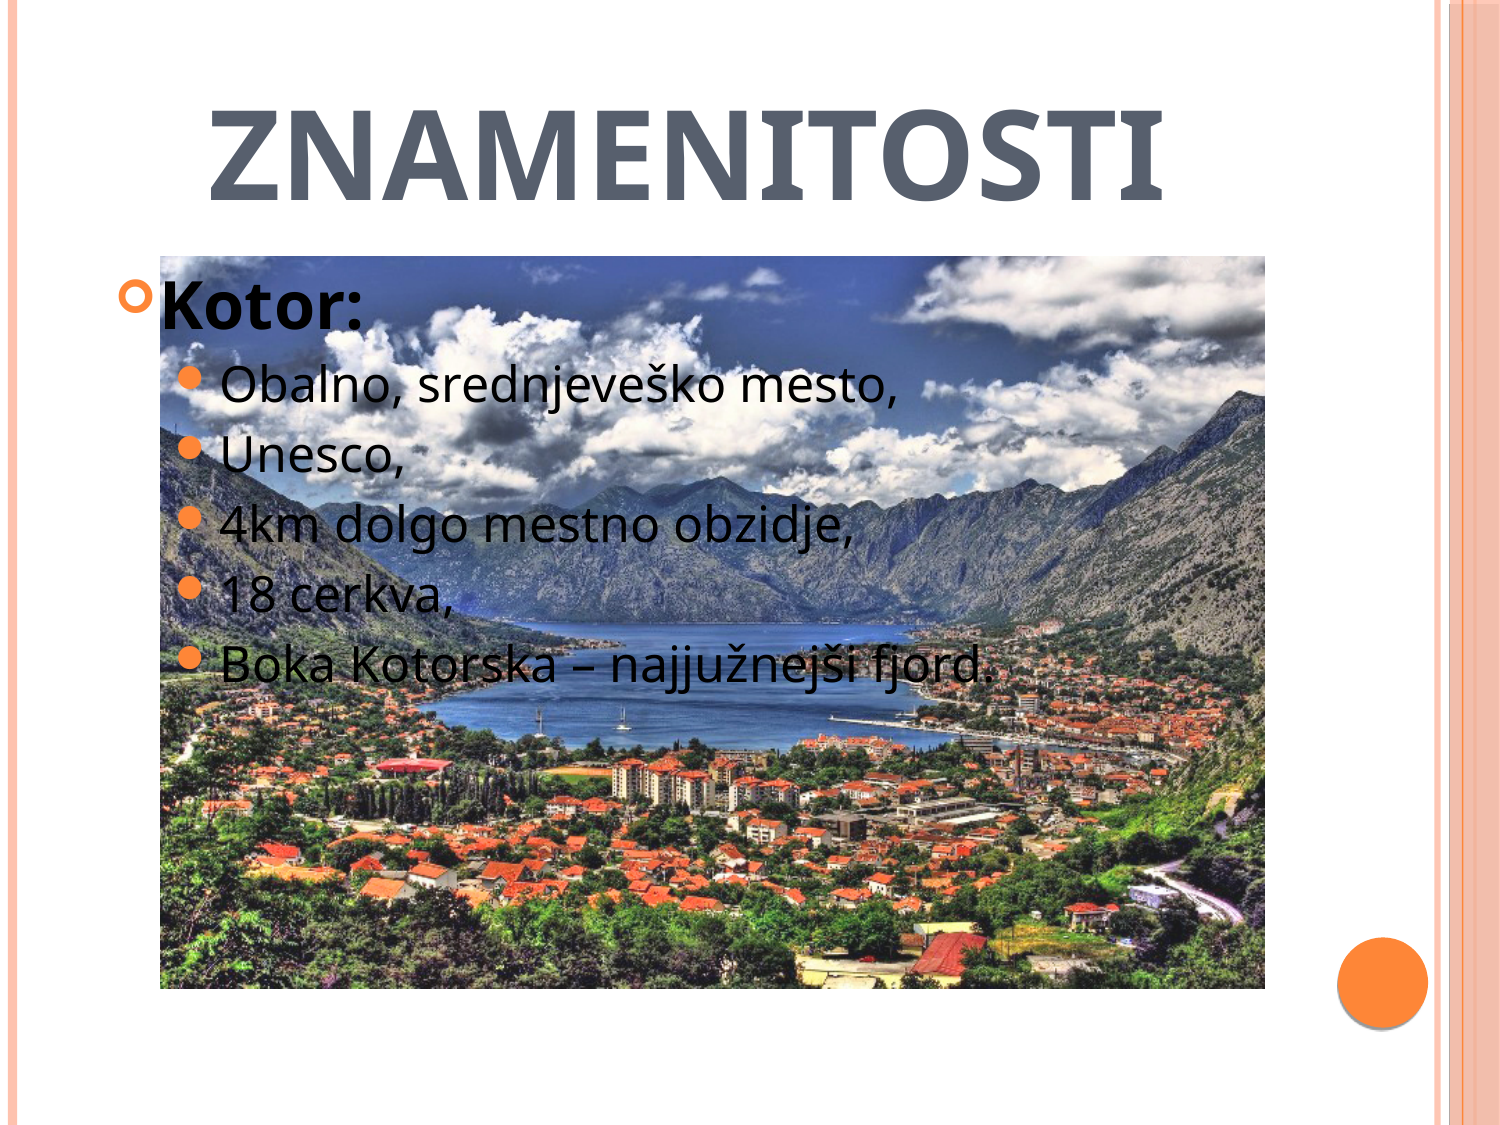

# Znamenitosti
Kotor:
Obalno, srednjeveško mesto,
Unesco,
4km dolgo mestno obzidje,
18 cerkva,
Boka Kotorska – najjužnejši fjord.